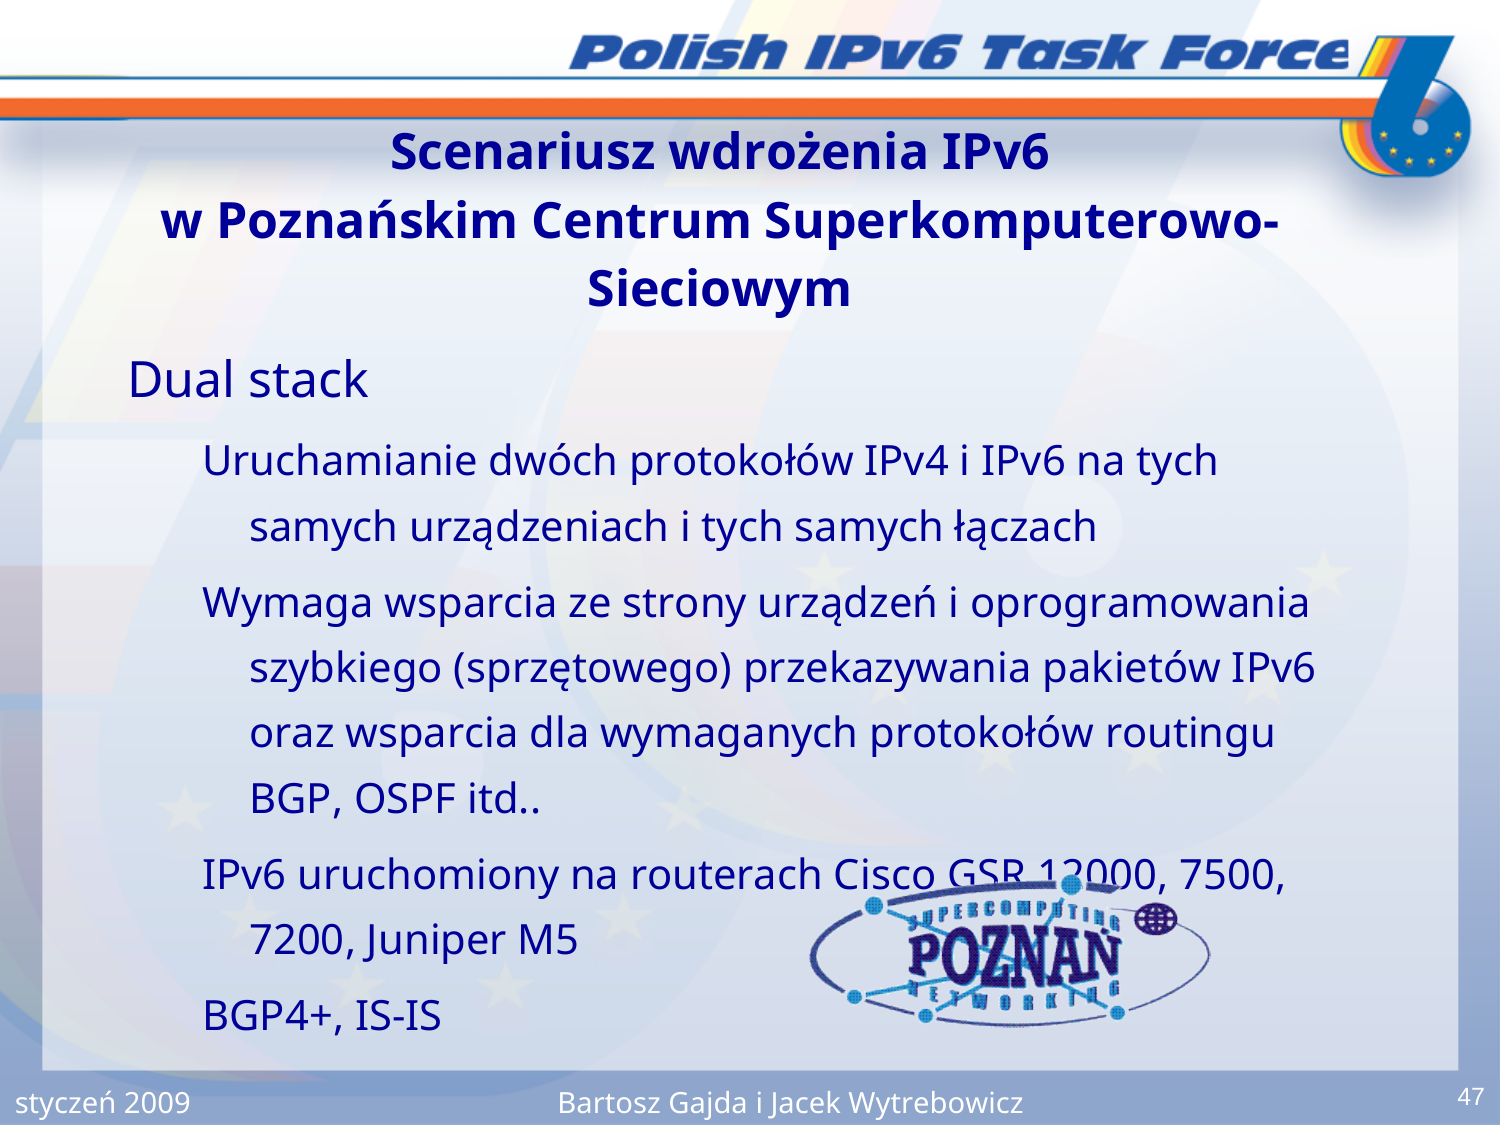

# Scenariusz wdrożenia IPv6 w Poznańskim Centrum Superkomputerowo-Sieciowym
Dual stack
Uruchamianie dwóch protokołów IPv4 i IPv6 na tych samych urządzeniach i tych samych łączach
Wymaga wsparcia ze strony urządzeń i oprogramowania szybkiego (sprzętowego) przekazywania pakietów IPv6 oraz wsparcia dla wymaganych protokołów routingu BGP, OSPF itd..
IPv6 uruchomiony na routerach Cisco GSR 12000, 7500, 7200, Juniper M5
BGP4+, IS-IS
styczeń 2009
Bartosz Gajda i Jacek Wytrebowicz
47